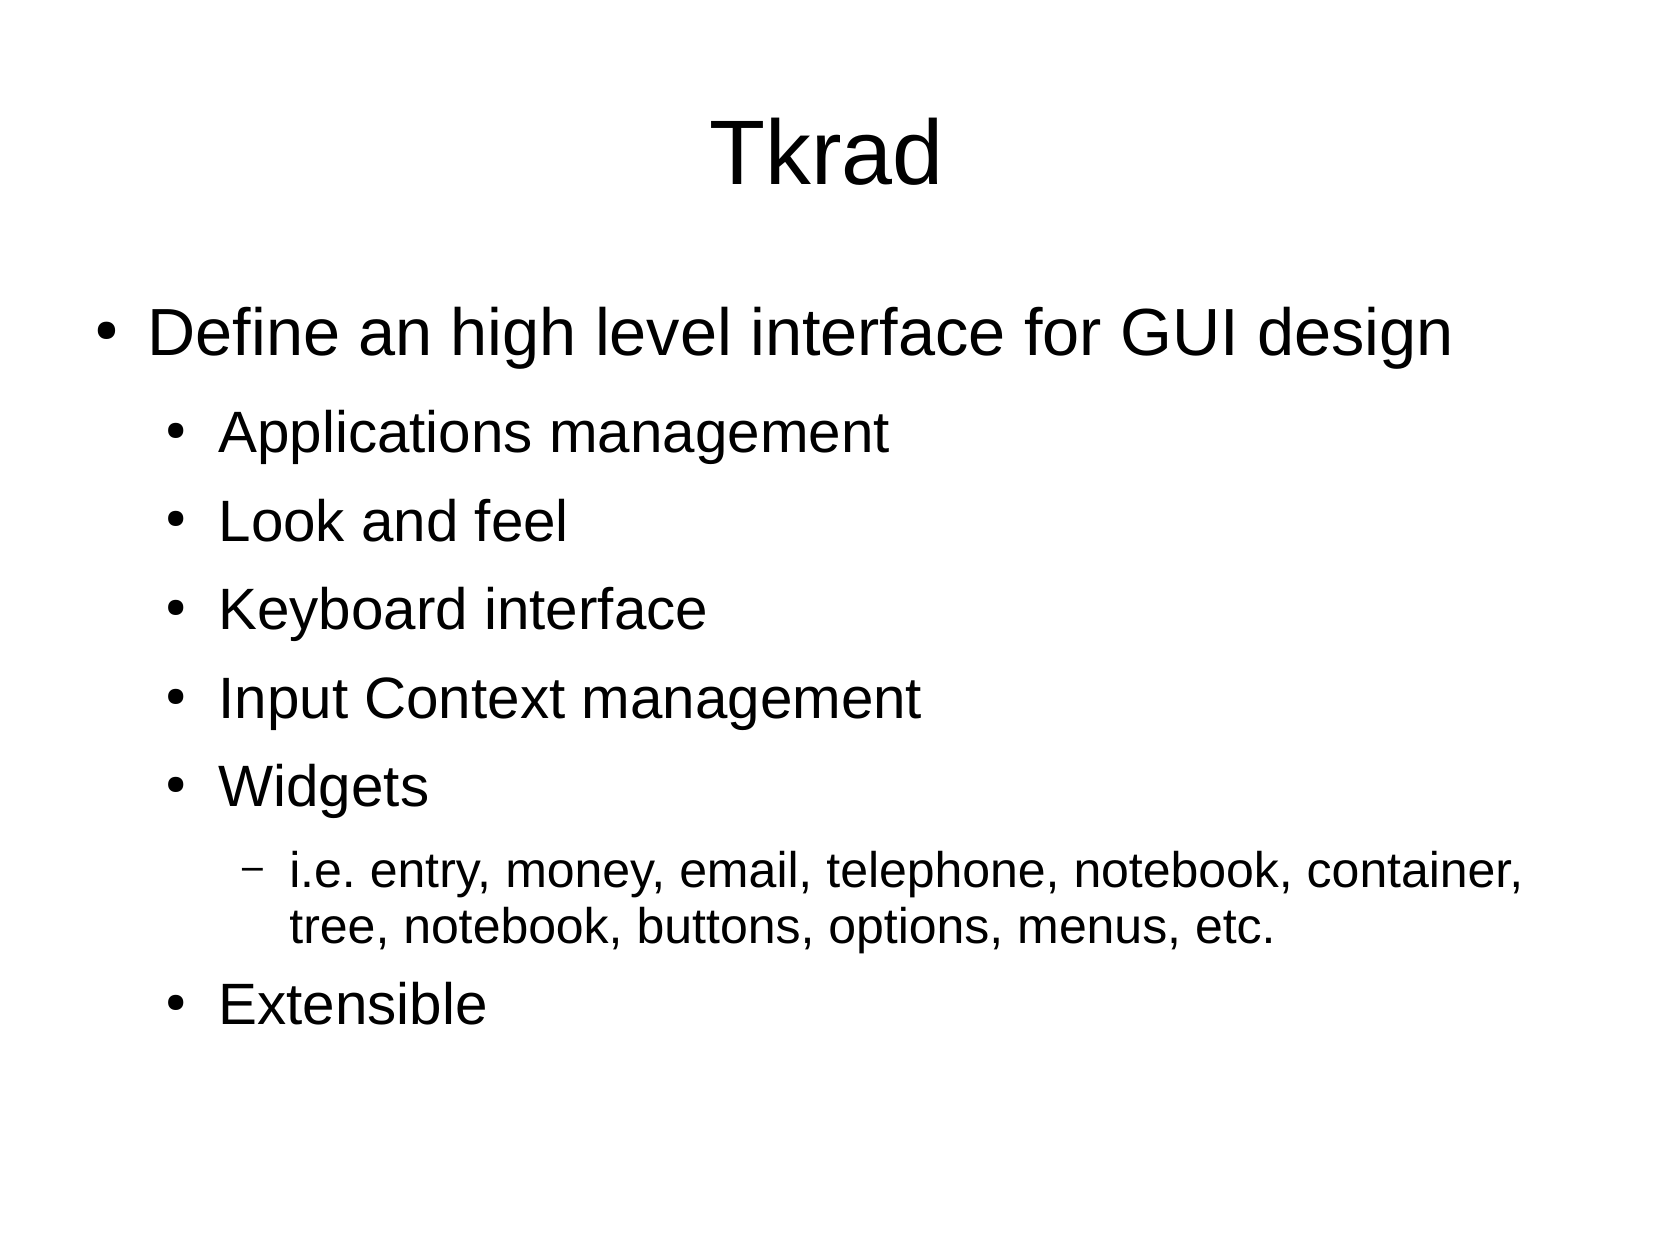

# Tkrad
Define an high level interface for GUI design
Applications management
Look and feel
Keyboard interface
Input Context management
Widgets
i.e. entry, money, email, telephone, notebook, container, tree, notebook, buttons, options, menus, etc.
Extensible